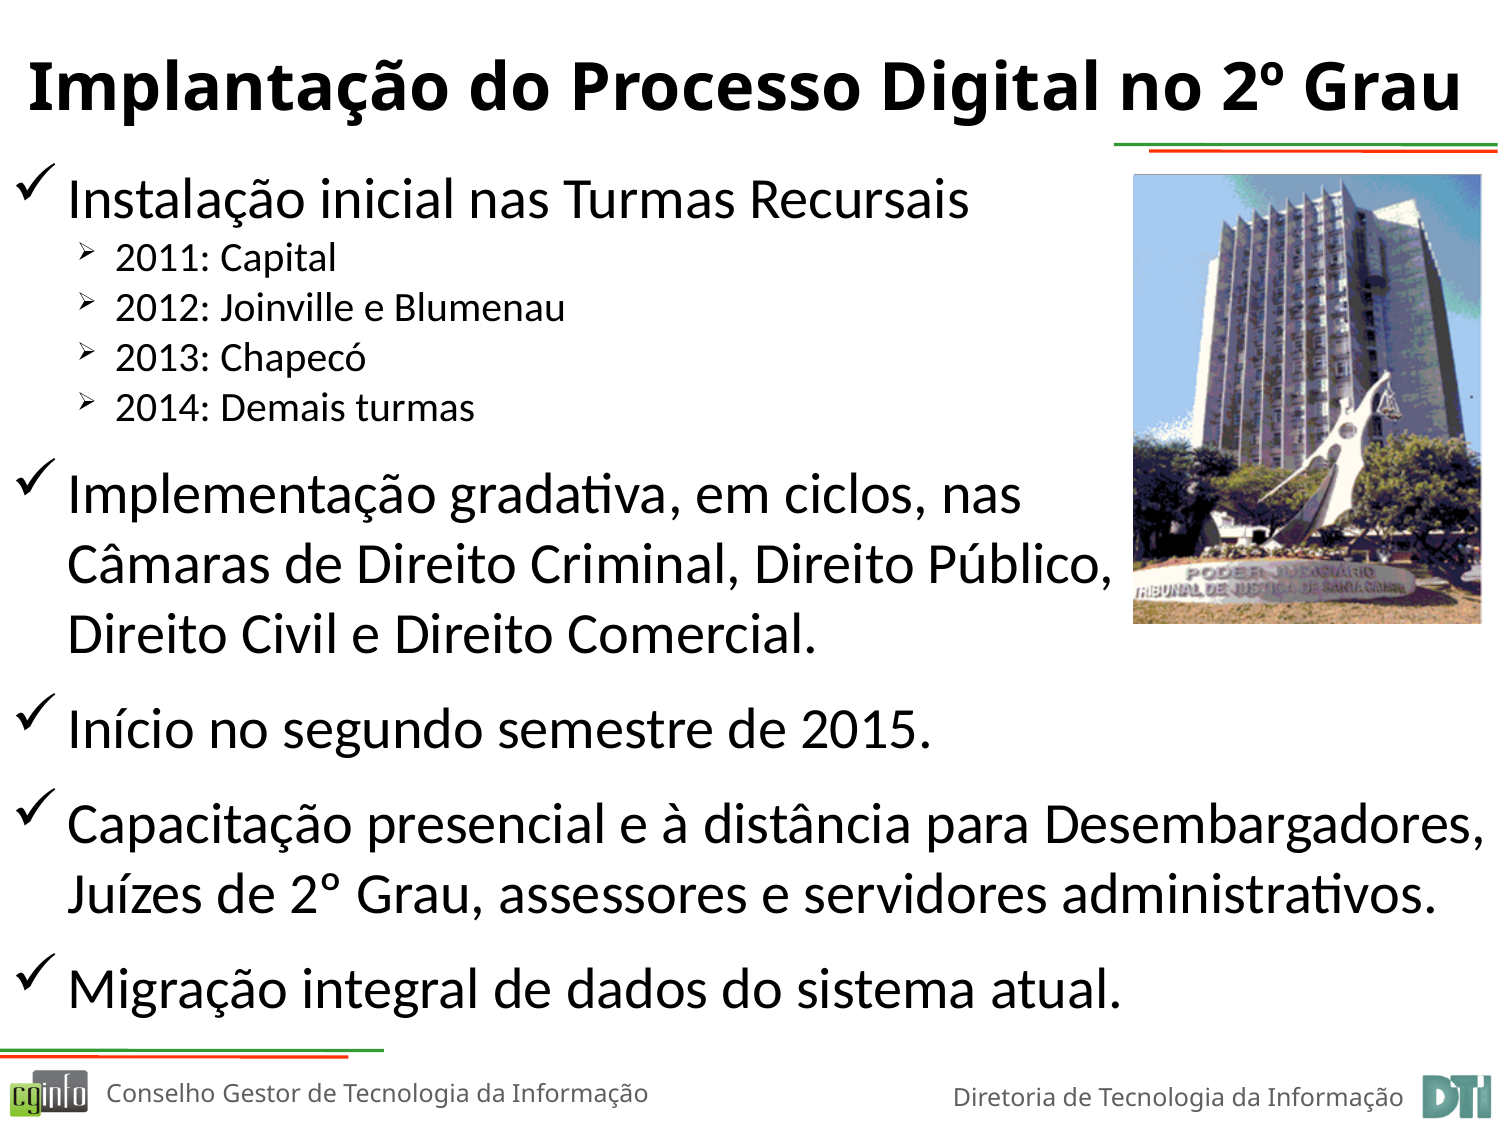

# Implantação do Processo Digital no 2º Grau
Instalação inicial nas Turmas Recursais
2011: Capital
2012: Joinville e Blumenau
2013: Chapecó
2014: Demais turmas
Implementação gradativa, em ciclos, nas
Câmaras de Direito Criminal, Direito Público,
Direito Civil e Direito Comercial.
Início no segundo semestre de 2015.
Capacitação presencial e à distância para Desembargadores, Juízes de 2º Grau, assessores e servidores administrativos.
Migração integral de dados do sistema atual.